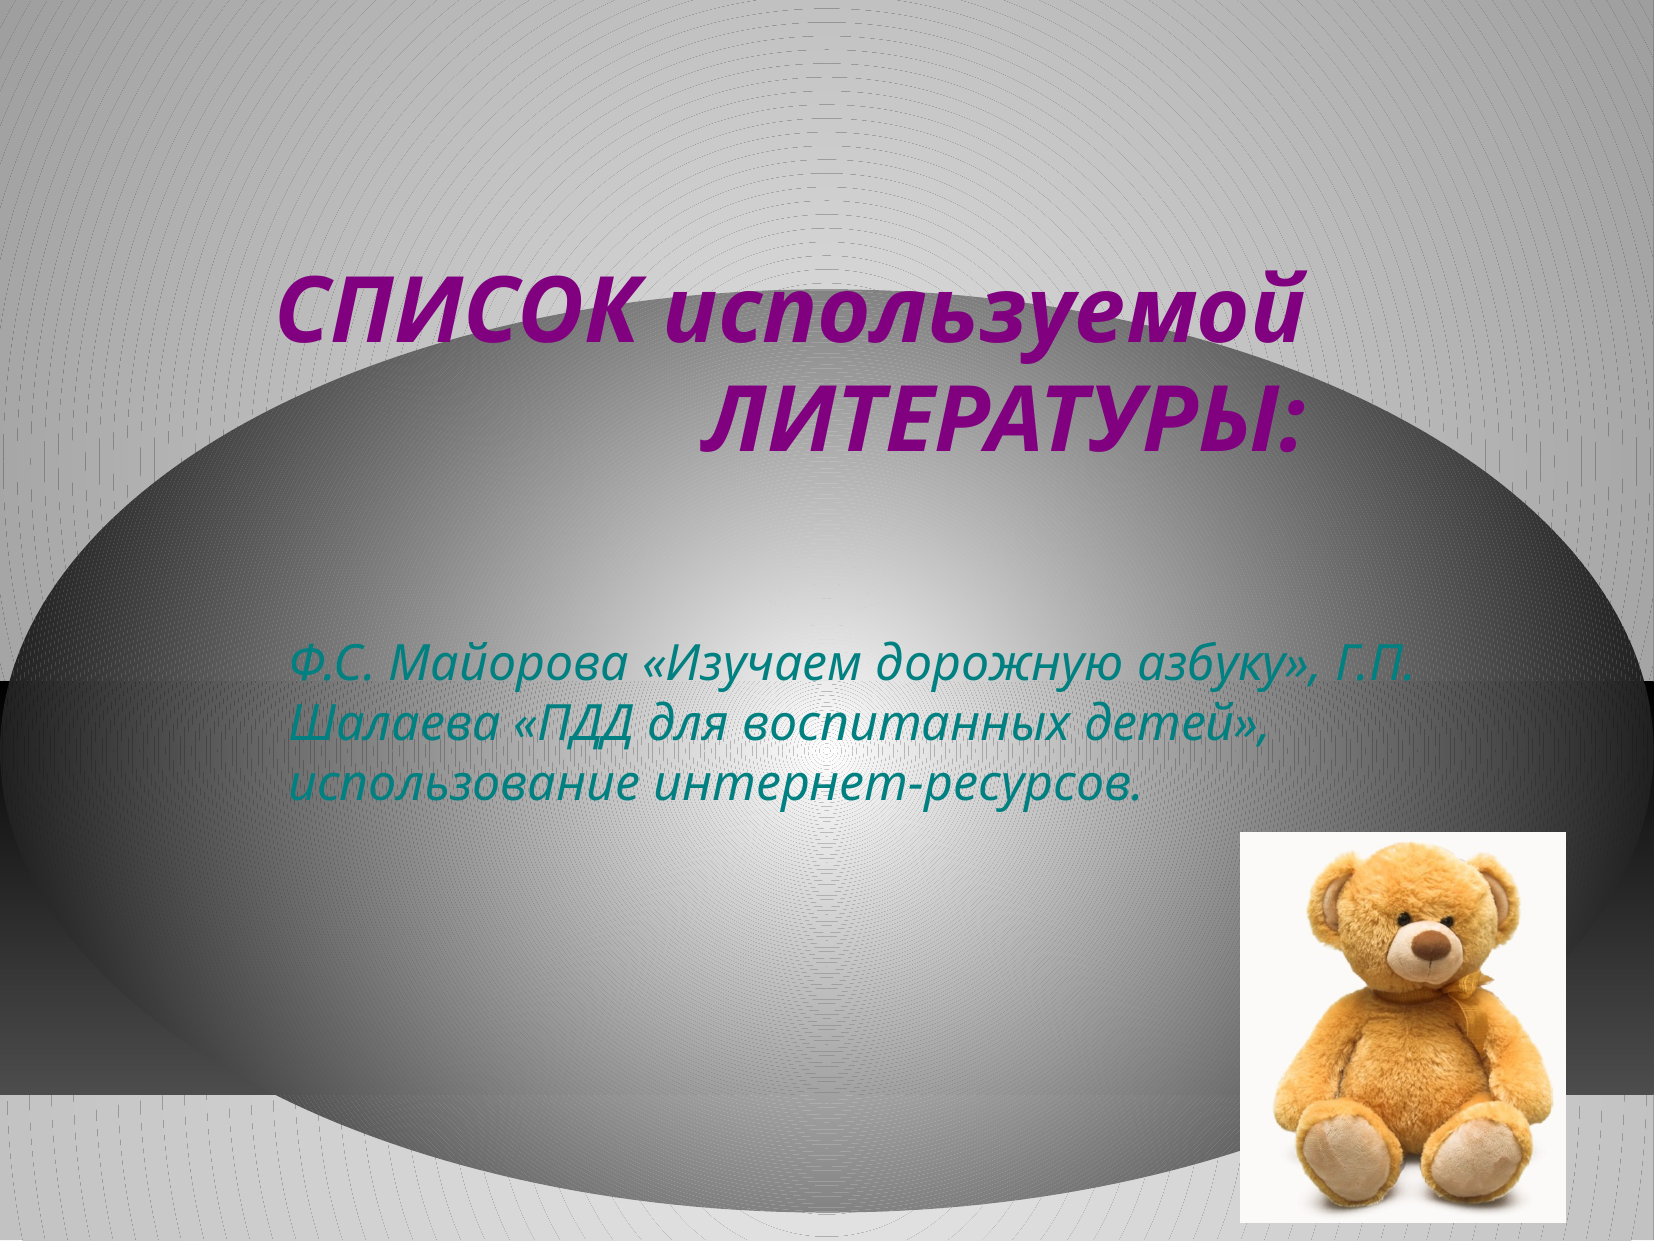

# СПИСОК используемой ЛИТЕРАТУРЫ:
Ф.С. Майорова «Изучаем дорожную азбуку», Г.П. Шалаева «ПДД для воспитанных детей», использование интернет-ресурсов.